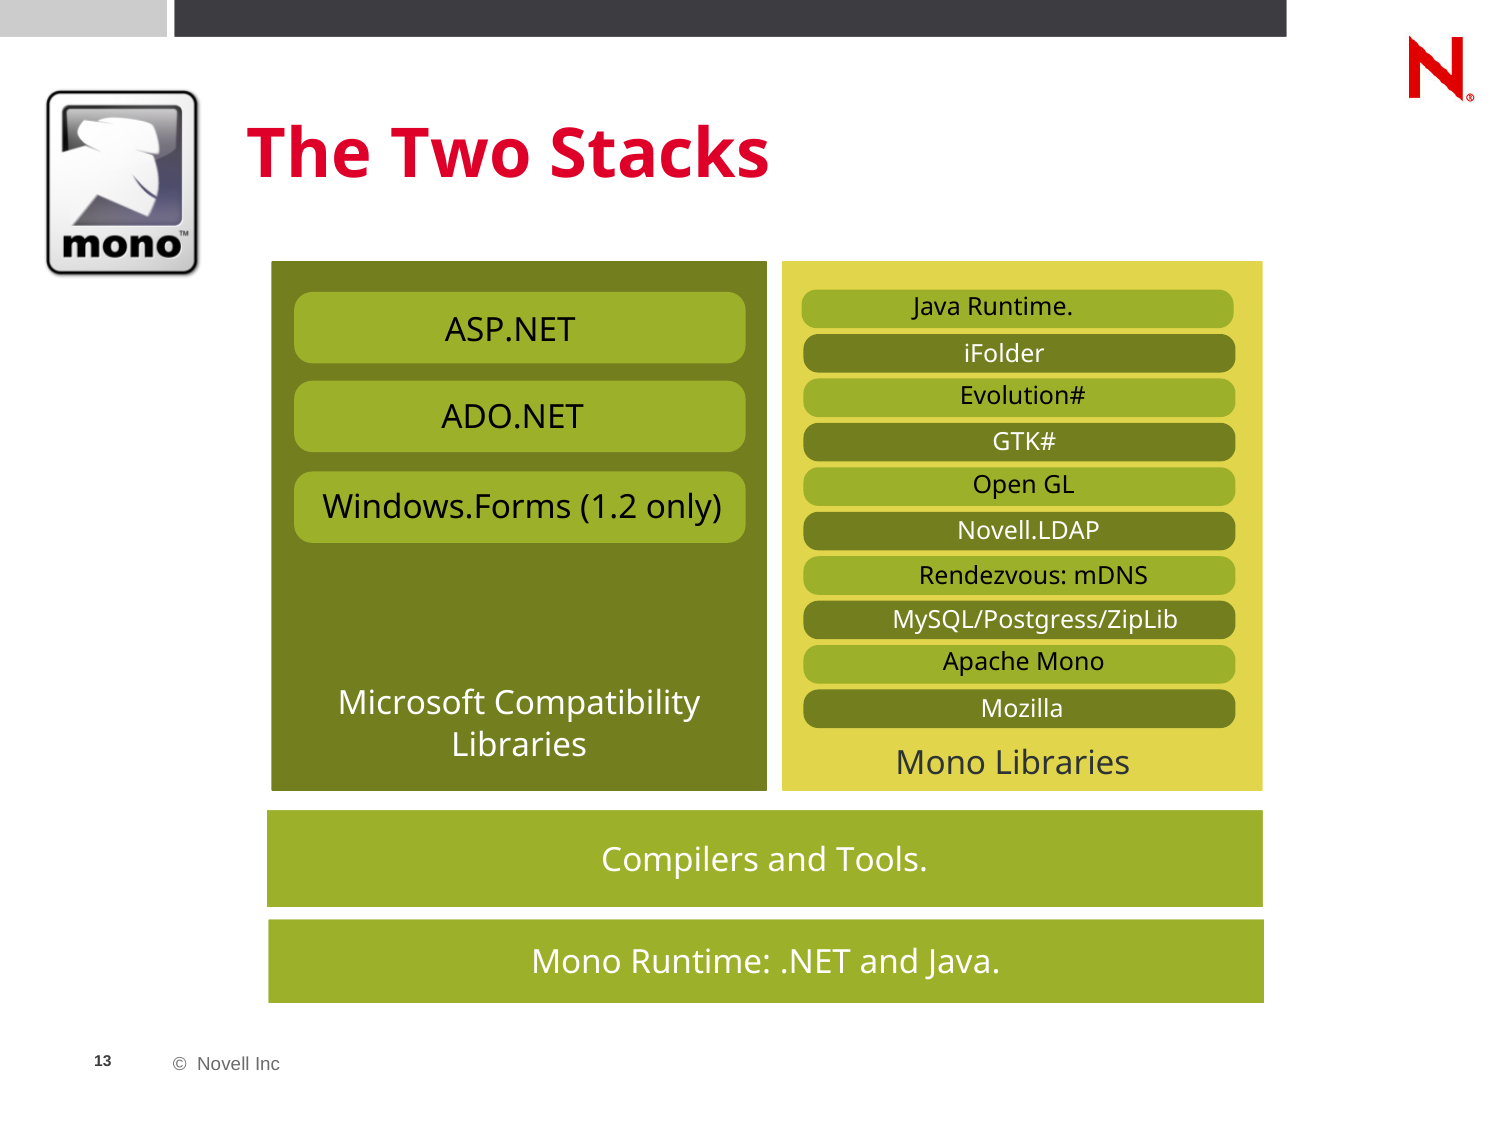

# The Two Stacks
Java Runtime.
ASP.NET
iFolder
Evolution#
ADO.NET
GTK#
Open GL
Windows.Forms (1.2 only)
Novell.LDAP
Rendezvous: mDNS
MySQL/Postgress/ZipLib
Apache Mono
Microsoft Compatibility Libraries
Mozilla
Mono Libraries
Compilers and Tools.
Mono Runtime: .NET and Java.